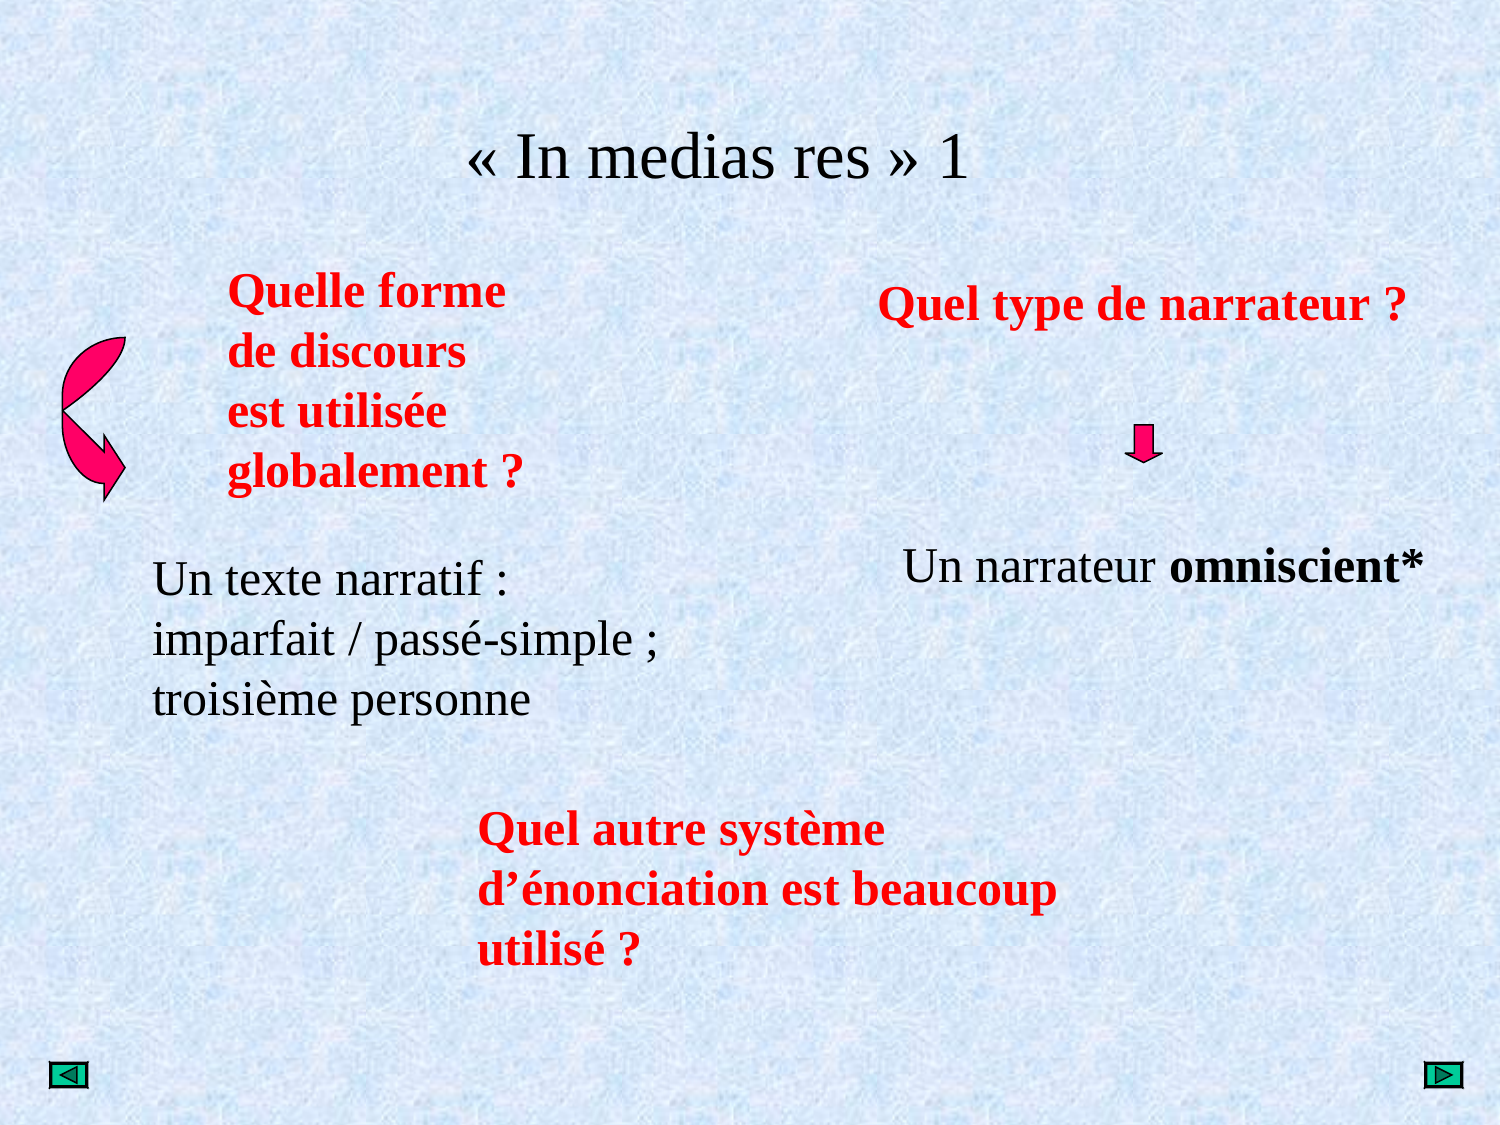

# « In medias res » 1
Quelle forme de discours est utilisée globalement ?
Quel type de narrateur ?
Un narrateur omniscient*
Un texte narratif : imparfait / passé-simple ; troisième personne
Quel autre système d’énonciation est beaucoup utilisé ?